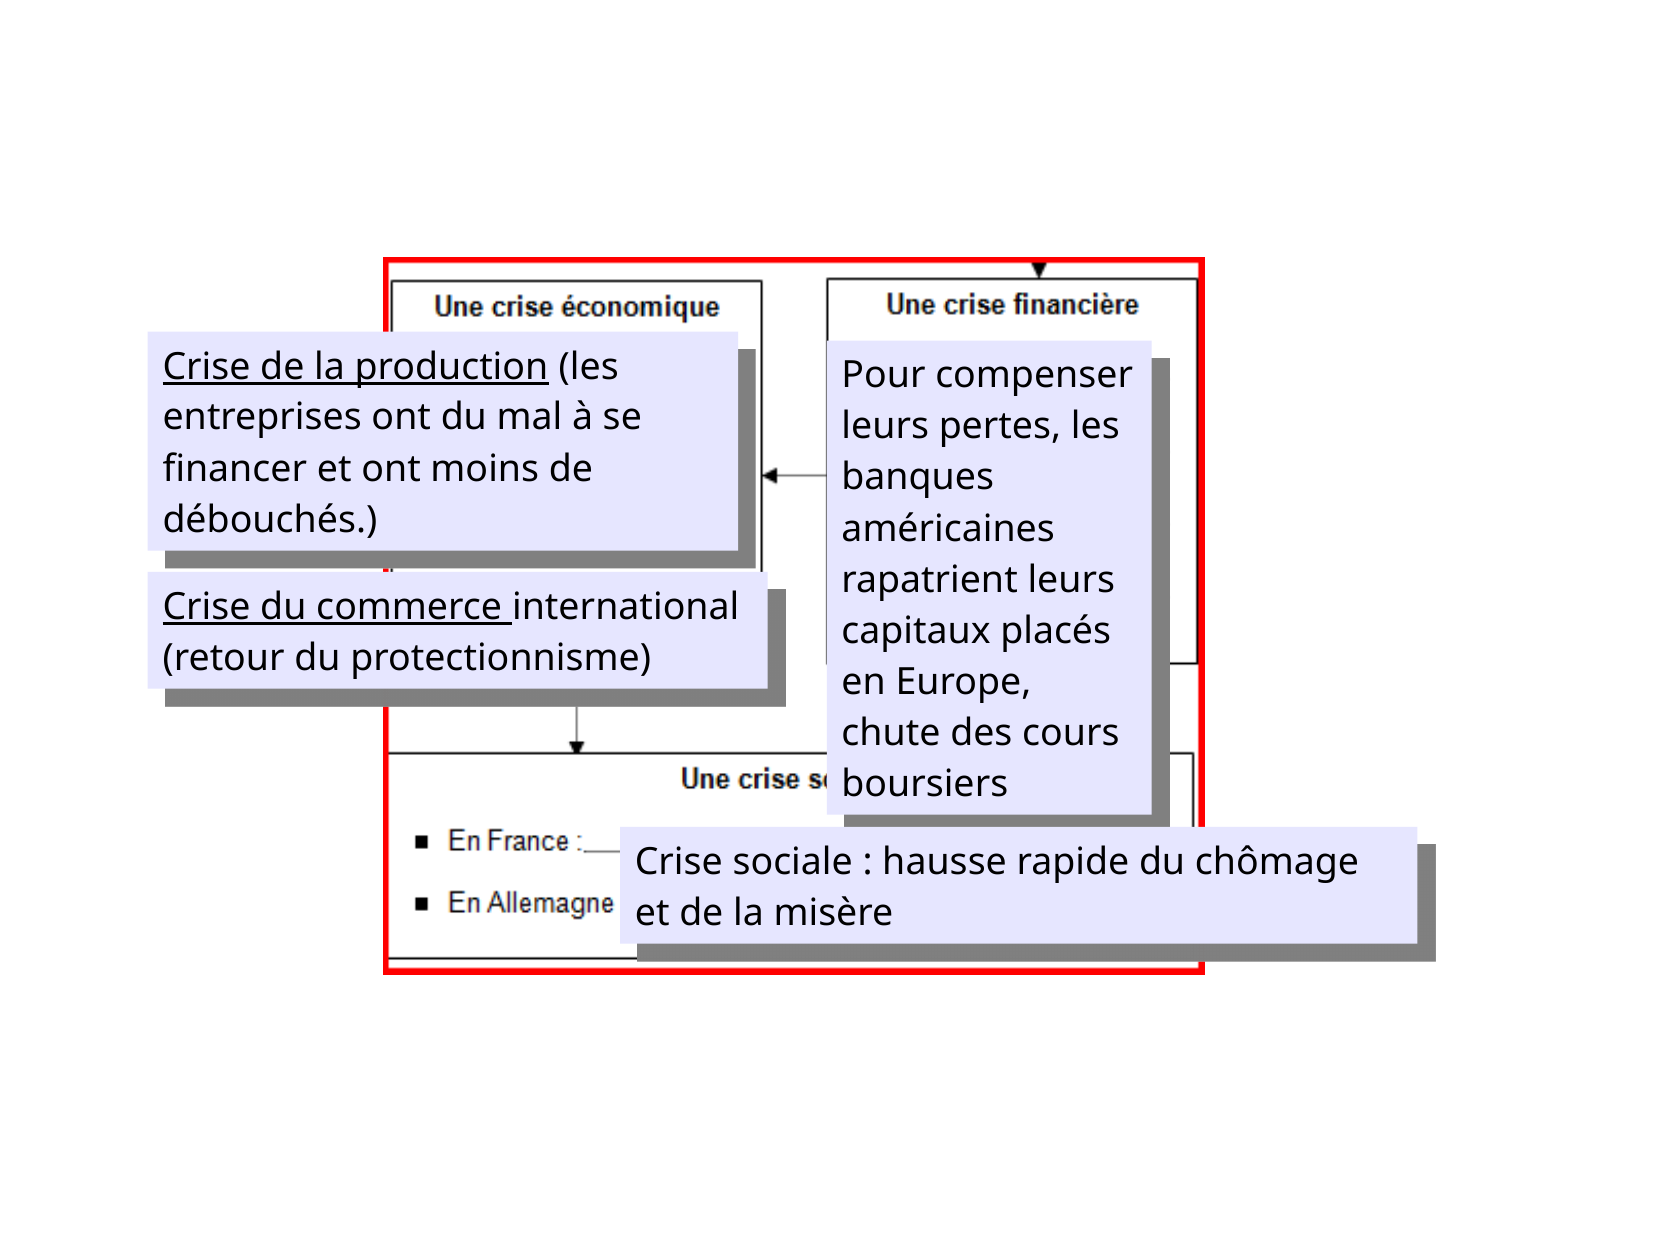

Crise de la production (les entreprises ont du mal à se financer et ont moins de débouchés.)
Pour compenser leurs pertes, les banques américaines rapatrient leurs capitaux placés en Europe, chute des cours boursiers
Crise du commerce international (retour du protectionnisme)
Crise sociale : hausse rapide du chômage et de la misère